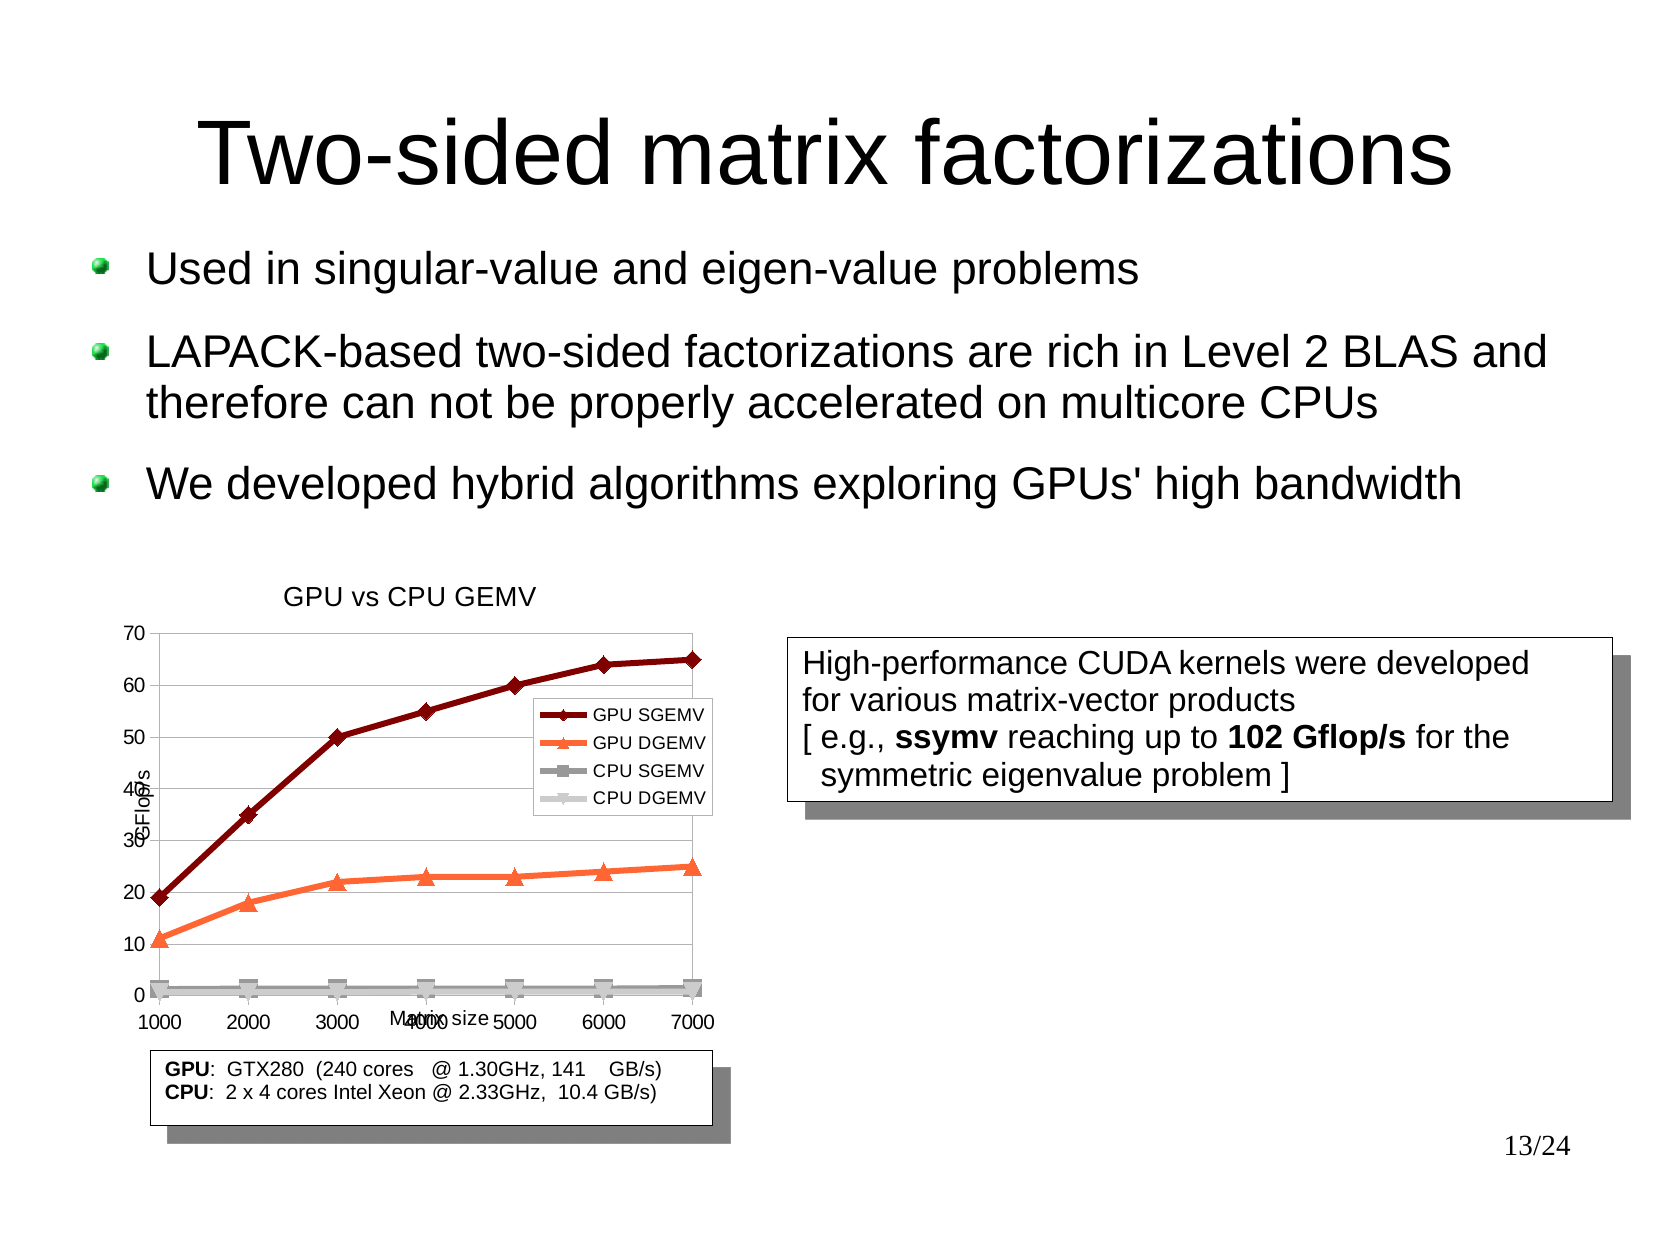

# Two-sided matrix factorizations
Used in singular-value and eigen-value problems
LAPACK-based two-sided factorizations are rich in Level 2 BLAS and therefore can not be properly accelerated on multicore CPUs
We developed hybrid algorithms exploring GPUs' high bandwidth
### Chart: GPU vs CPU GEMV
| Category | GPU SGEMV | GPU DGEMV | CPU SGEMV | CPU DGEMV |
|---|---|---|---|---|
| 1000 | 19.0 | 11.11 | 1.3 | 0.7 |
| 2000 | 35.0 | 18.0 | 1.4 | 0.7 |
| 3000 | 50.0 | 22.0 | 1.4 | 0.7 |
| 4000 | 55.0 | 23.0 | 1.4 | 0.8 |
| 5000 | 60.0 | 23.0 | 1.4 | 0.8 |
| 6000 | 64.0 | 24.0 | 1.4 | 0.8 |
| 7000 | 65.0 | 25.0 | 1.5 | 0.8 |High-performance CUDA kernels were developed
for various matrix-vector products
[ e.g., ssymv reaching up to 102 Gflop/s for the
 symmetric eigenvalue problem ]
GPU: GTX280 (240 cores @ 1.30GHz, 141 GB/s)
CPU: 2 x 4 cores Intel Xeon @ 2.33GHz, 10.4 GB/s)
13